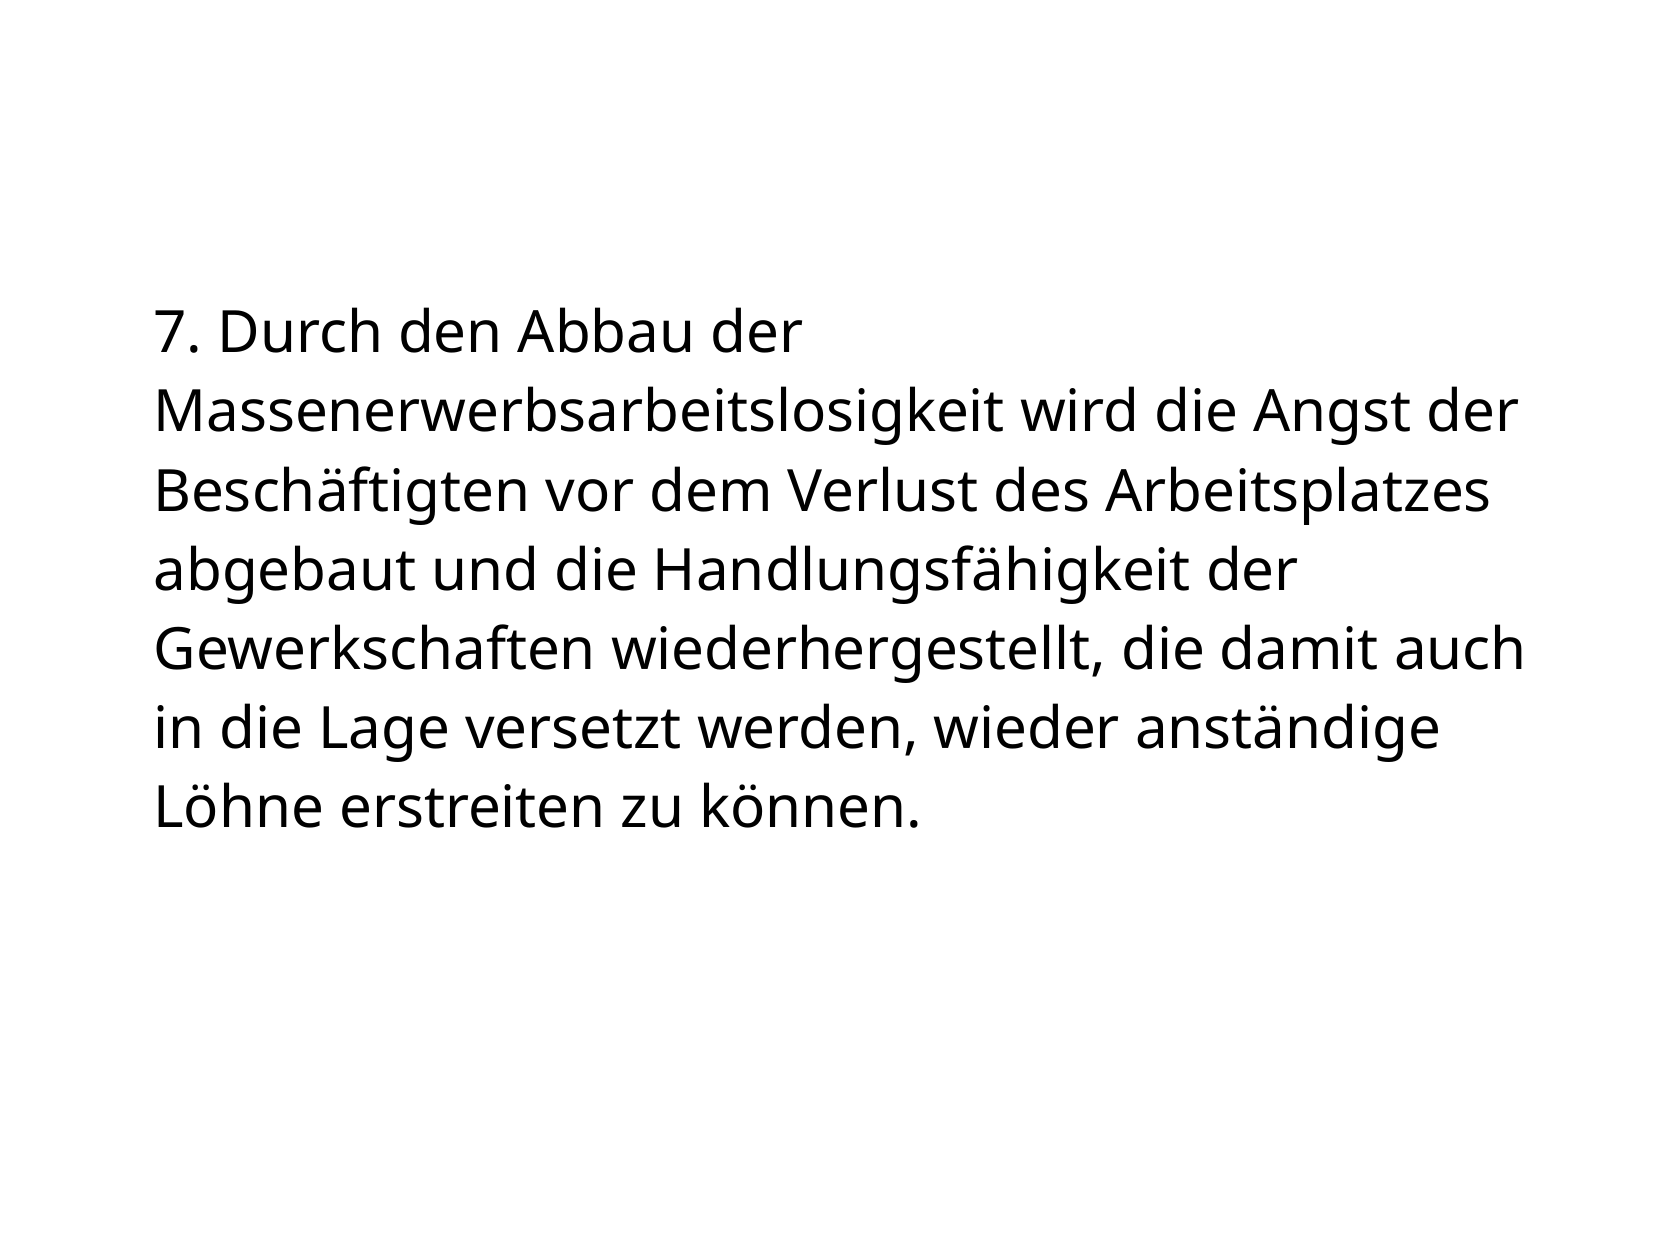

#
7. Durch den Abbau der Massenerwerbsarbeitslosigkeit wird die Angst der Beschäftigten vor dem Verlust des Arbeitsplatzes abgebaut und die Handlungsfähigkeit der Gewerkschaften wiederhergestellt, die damit auch in die Lage versetzt werden, wieder anständige Löhne erstreiten zu können.